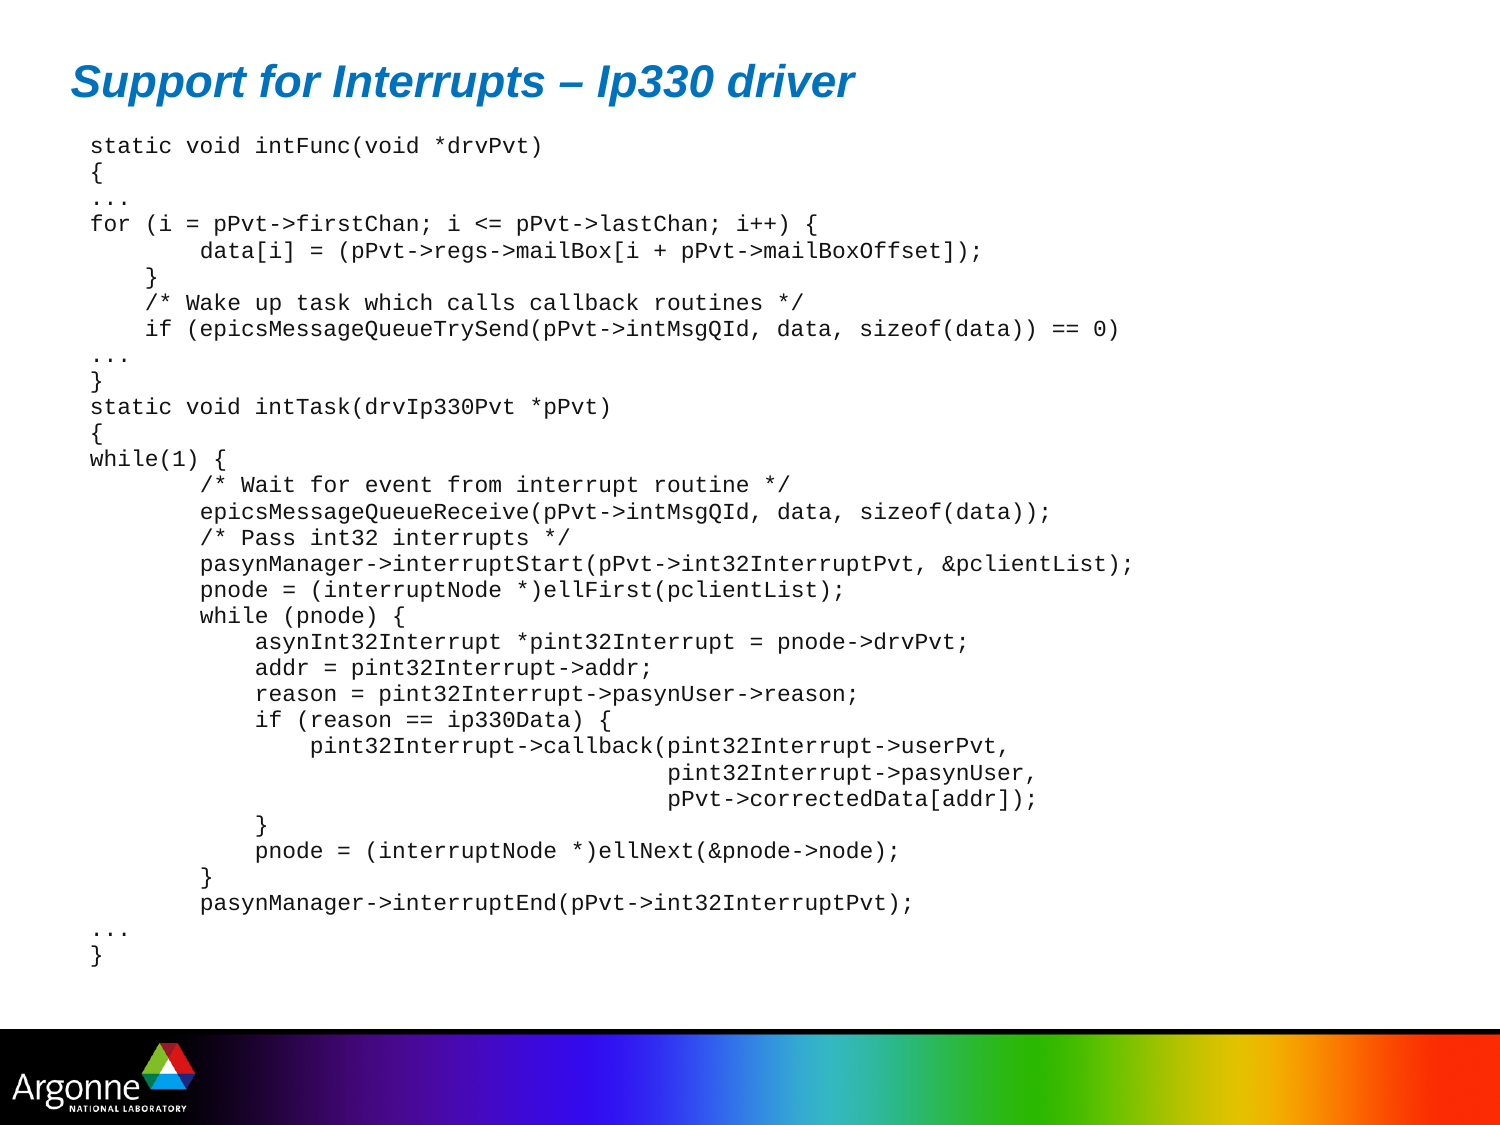

Support for Interrupts – Ip330 driver
# static void intFunc(void *drvPvt)
{
...
for (i = pPvt->firstChan; i <= pPvt->lastChan; i++) {
 data[i] = (pPvt->regs->mailBox[i + pPvt->mailBoxOffset]);
 }
 /* Wake up task which calls callback routines */
 if (epicsMessageQueueTrySend(pPvt->intMsgQId, data, sizeof(data)) == 0)
...
}
static void intTask(drvIp330Pvt *pPvt)
{
while(1) {
 /* Wait for event from interrupt routine */
 epicsMessageQueueReceive(pPvt->intMsgQId, data, sizeof(data));
 /* Pass int32 interrupts */
 pasynManager->interruptStart(pPvt->int32InterruptPvt, &pclientList);
 pnode = (interruptNode *)ellFirst(pclientList);
 while (pnode) {
 asynInt32Interrupt *pint32Interrupt = pnode->drvPvt;
 addr = pint32Interrupt->addr;
 reason = pint32Interrupt->pasynUser->reason;
 if (reason == ip330Data) {
 pint32Interrupt->callback(pint32Interrupt->userPvt,
 pint32Interrupt->pasynUser,
 pPvt->correctedData[addr]);
 }
 pnode = (interruptNode *)ellNext(&pnode->node);
 }
 pasynManager->interruptEnd(pPvt->int32InterruptPvt);
...
}